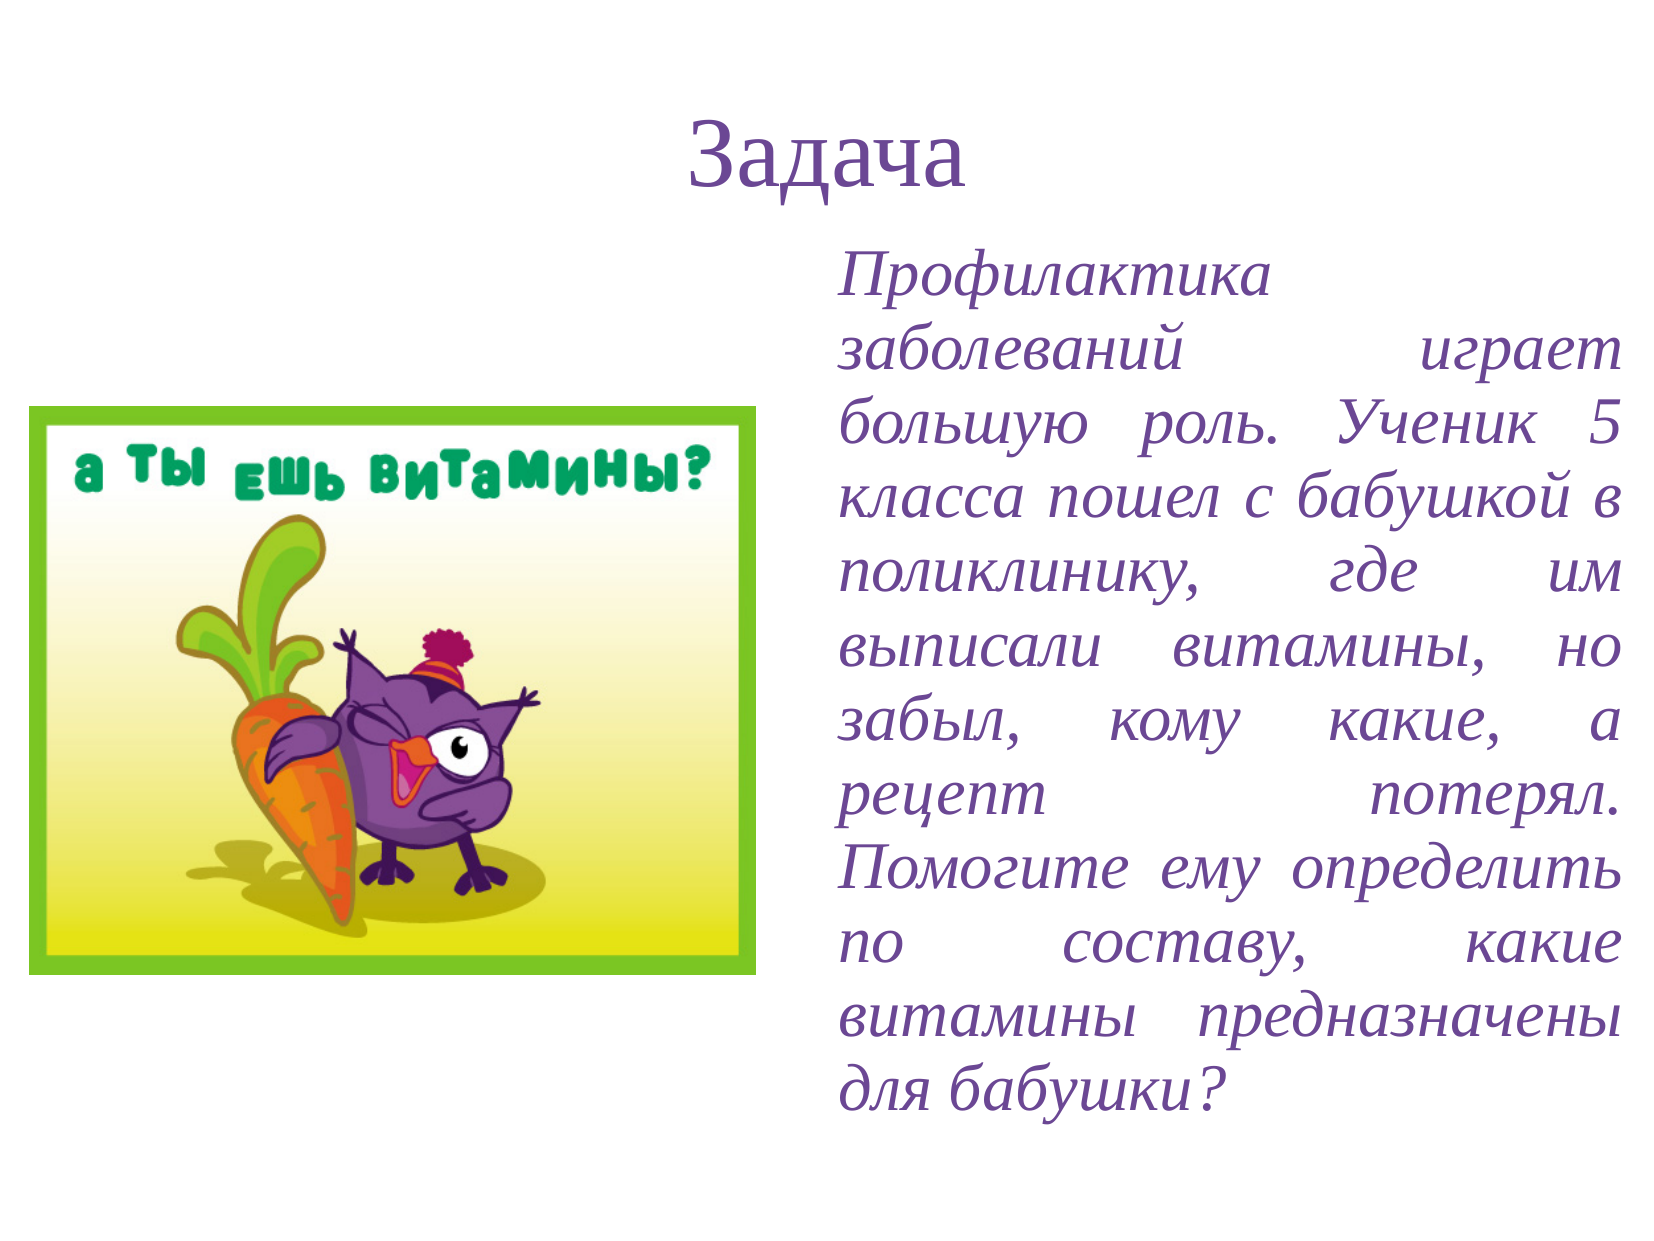

# Задача
Профилактика заболеваний играет большую роль. Ученик 5 класса пошел с бабушкой в поликлинику, где им выписали витамины, но забыл, кому какие, а рецепт потерял. Помогите ему определить по составу, какие витамины предназначены для бабушки?